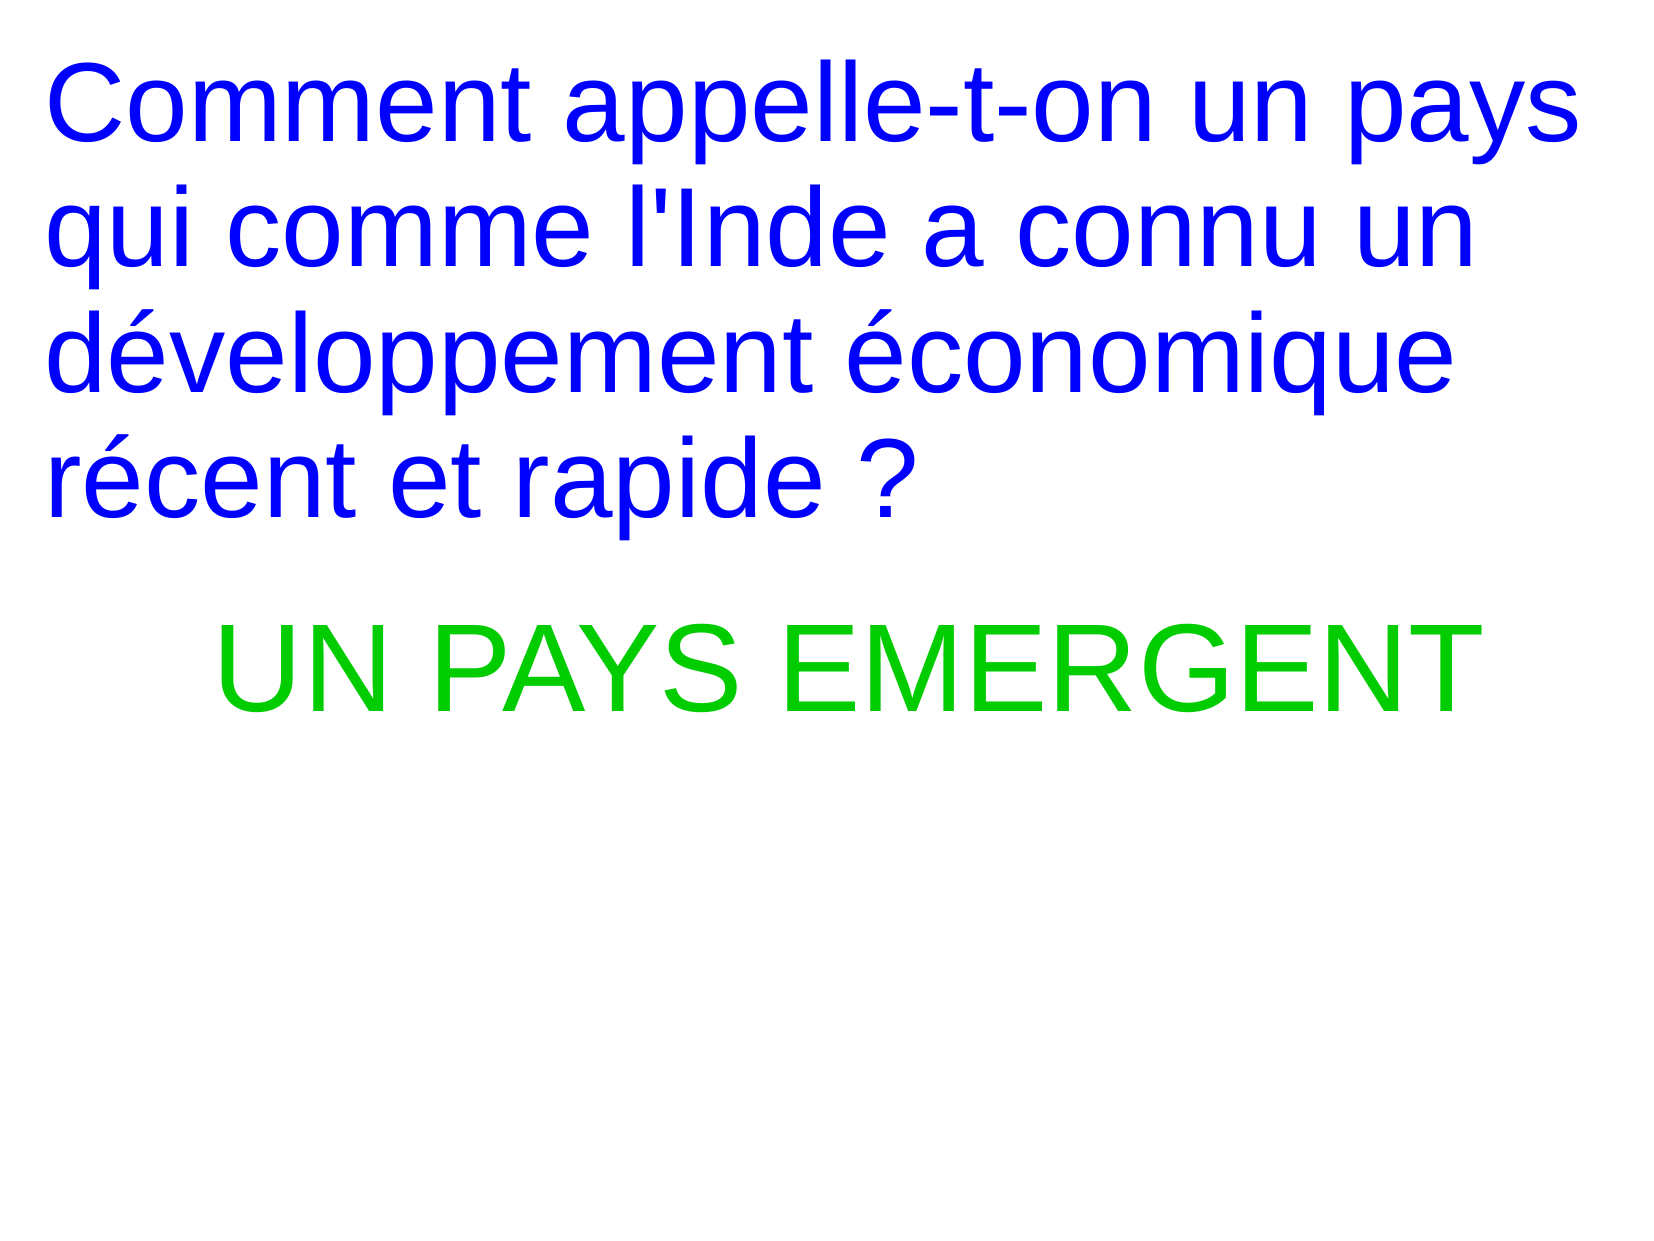

Comment appelle-t-on un pays qui comme l'Inde a connu un développement économique récent et rapide ?
 UN PAYS EMERGENT